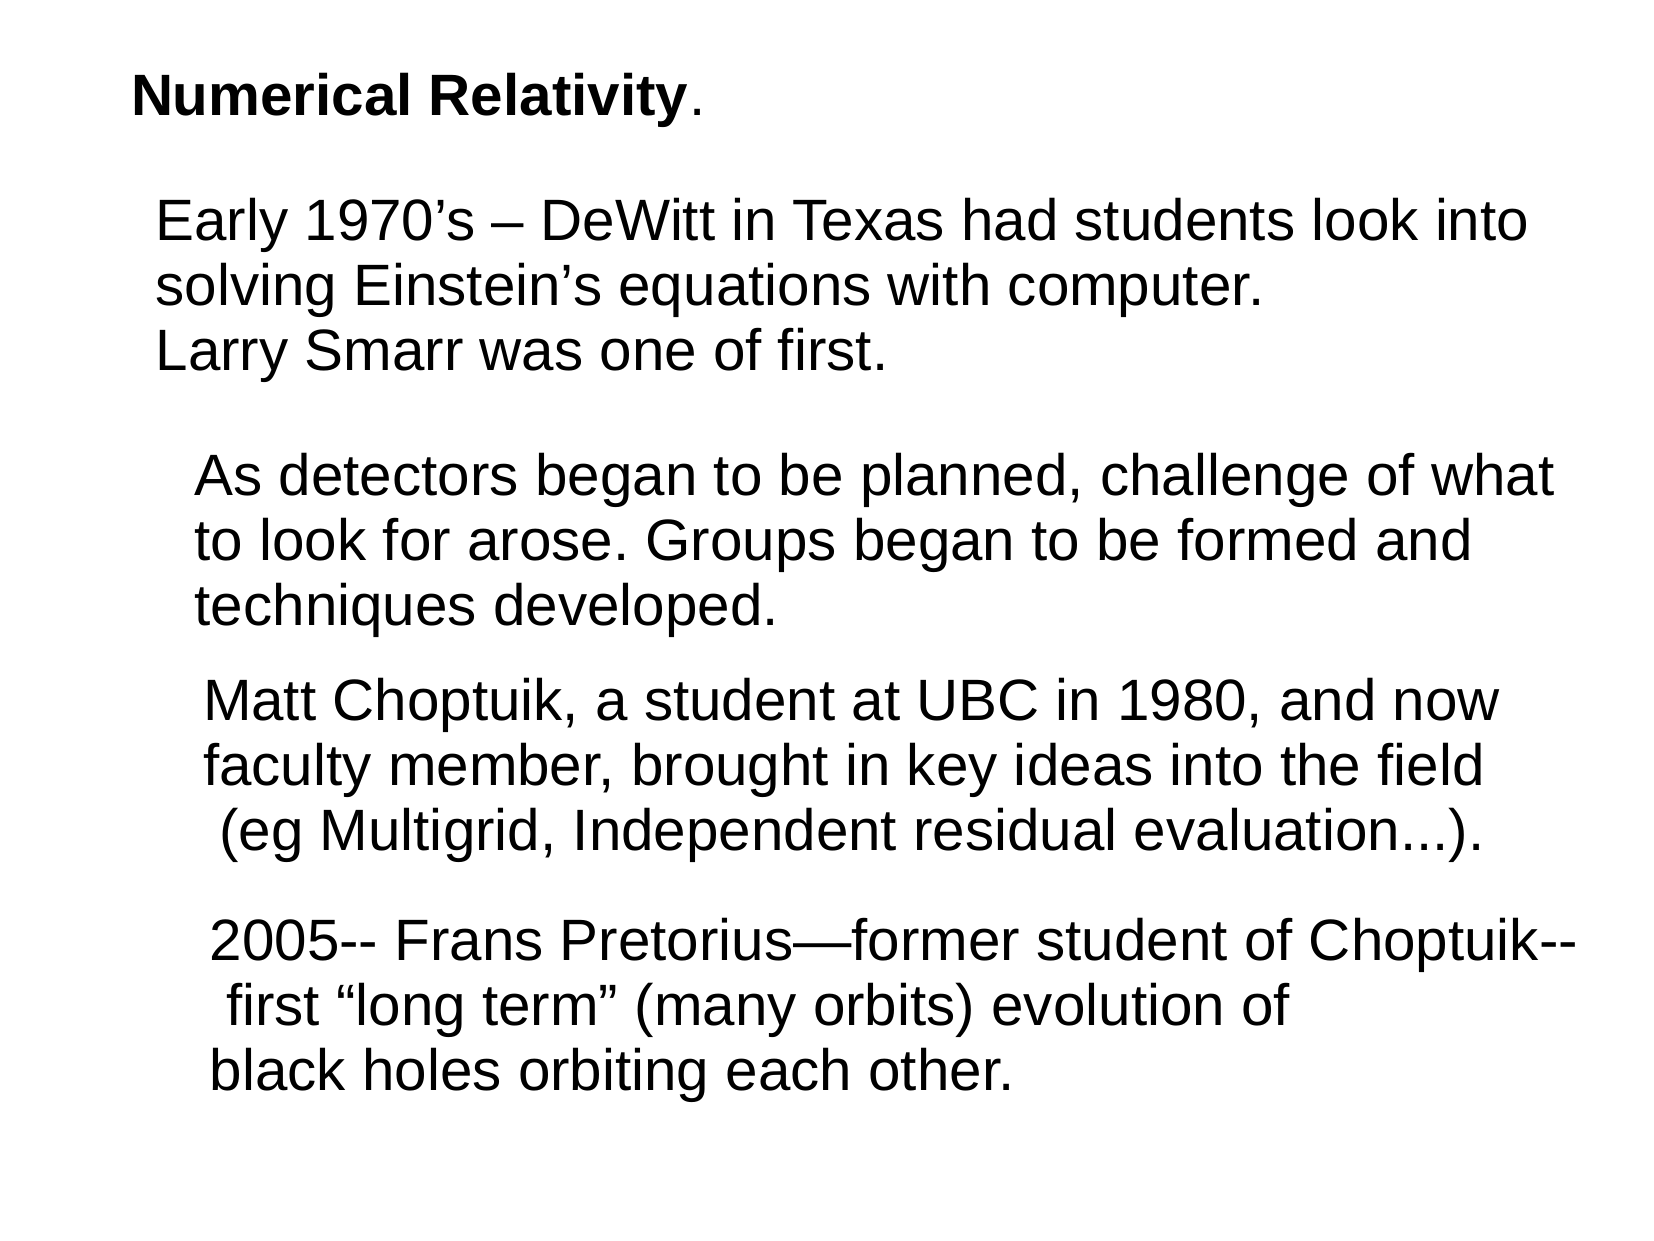

Numerical Relativity.
Early 1970’s – DeWitt in Texas had students look into
solving Einstein’s equations with computer.
Larry Smarr was one of first.
As detectors began to be planned, challenge of what
to look for arose. Groups began to be formed and
techniques developed.
Matt Choptuik, a student at UBC in 1980, and now
faculty member, brought in key ideas into the field
 (eg Multigrid, Independent residual evaluation...).
2005-- Frans Pretorius—former student of Choptuik--
 first “long term” (many orbits) evolution of
black holes orbiting each other.